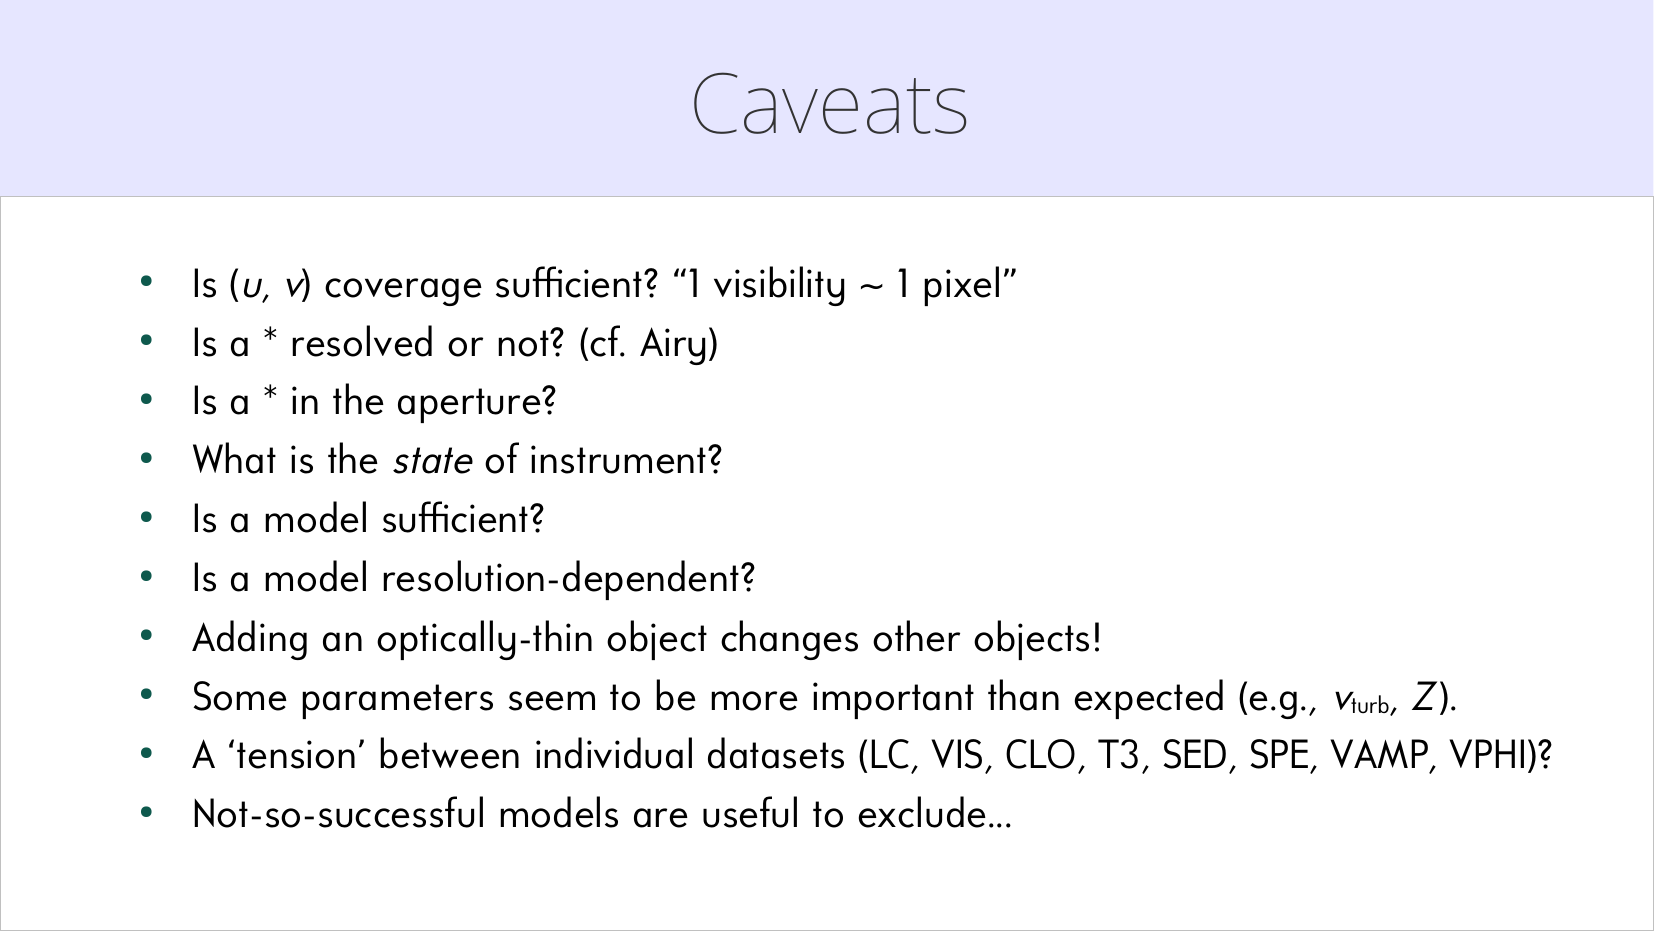

# Caveats
Is (u, v) coverage sufficient? “1 visibility ~ 1 pixel”
Is a * resolved or not? (cf. Airy)
Is a * in the aperture?
What is the state of instrument?
Is a model sufficient?
Is a model resolution-dependent?
Adding an optically-thin object changes other objects!
Some parameters seem to be more important than expected (e.g., vturb, Z ).
A ‘tension’ between individual datasets (LC, VIS, CLO, T3, SED, SPE, VAMP, VPHI)?
Not-so-successful models are useful to exclude...